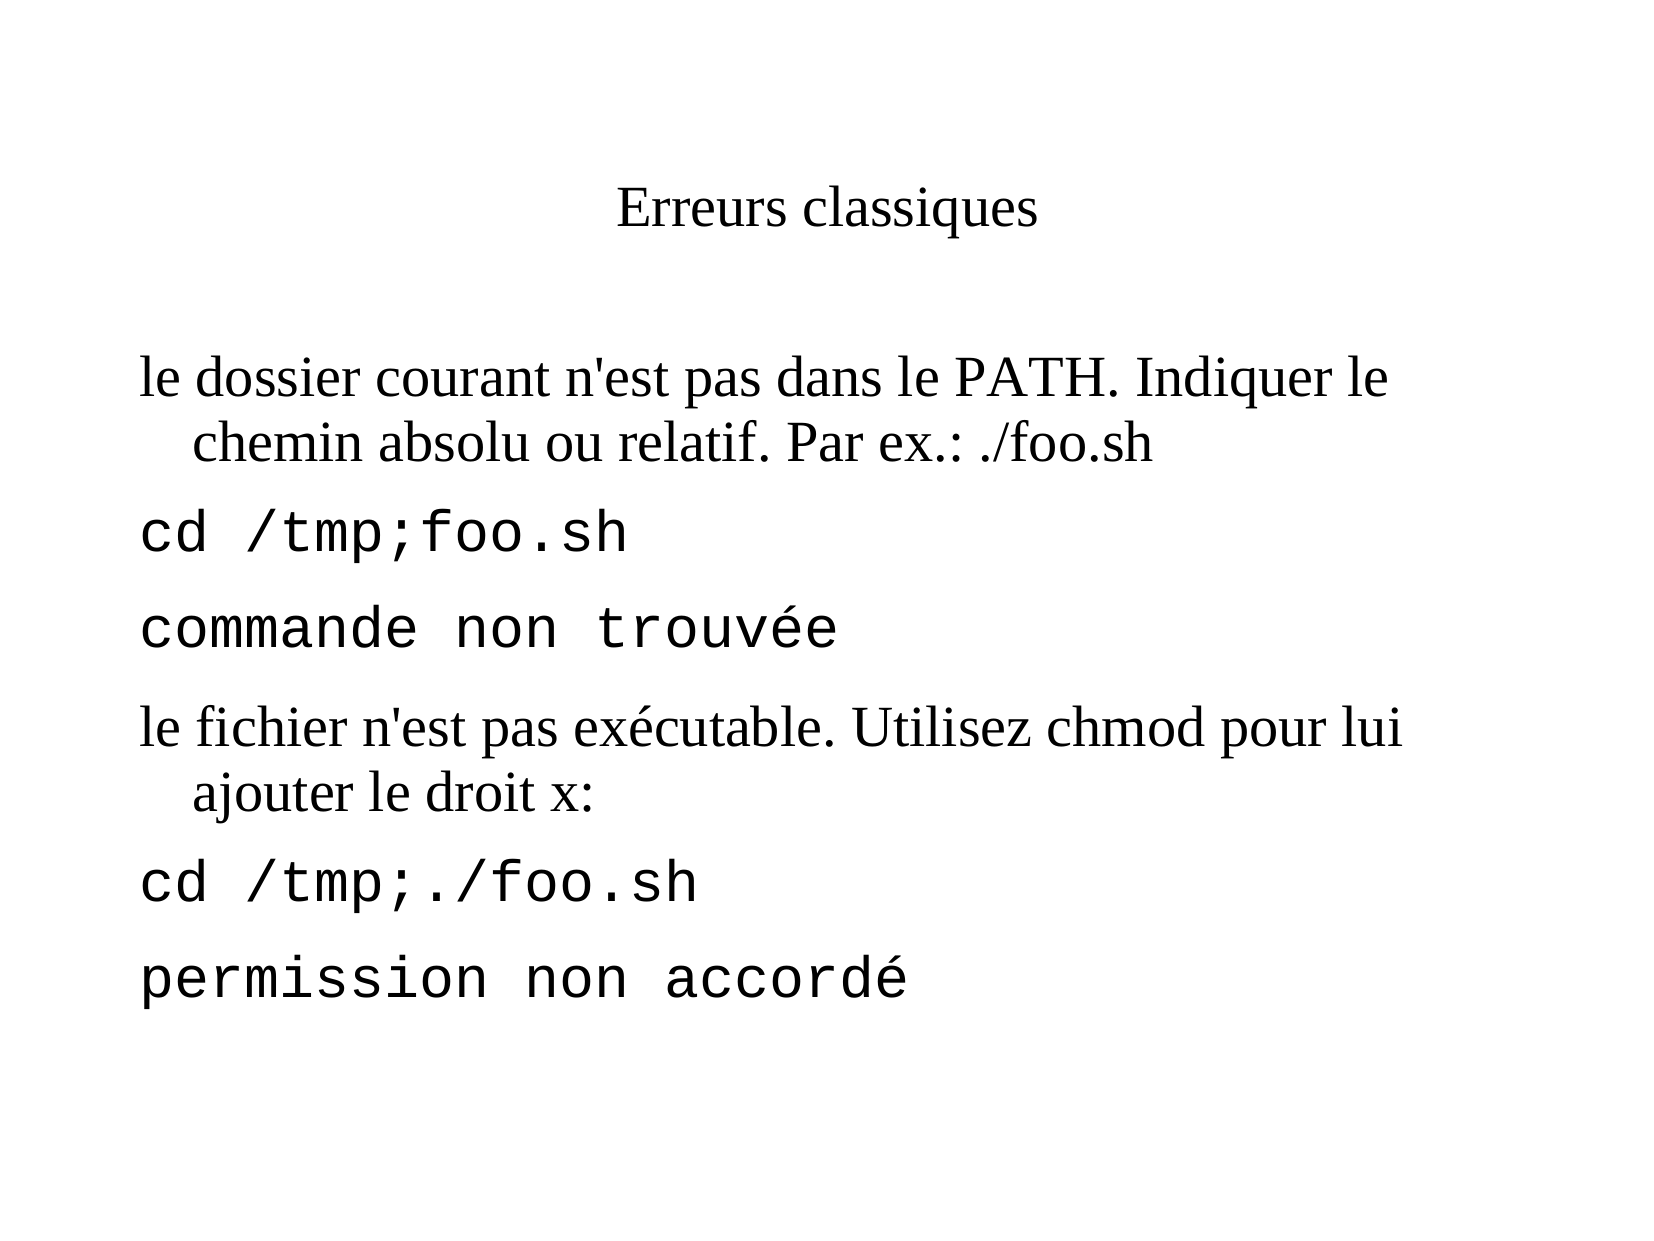

# Erreurs classiques
le dossier courant n'est pas dans le PATH. Indiquer le chemin absolu ou relatif. Par ex.: ./foo.sh
cd /tmp;foo.sh
commande non trouvée
le fichier n'est pas exécutable. Utilisez chmod pour lui ajouter le droit x:
cd /tmp;./foo.sh
permission non accordé